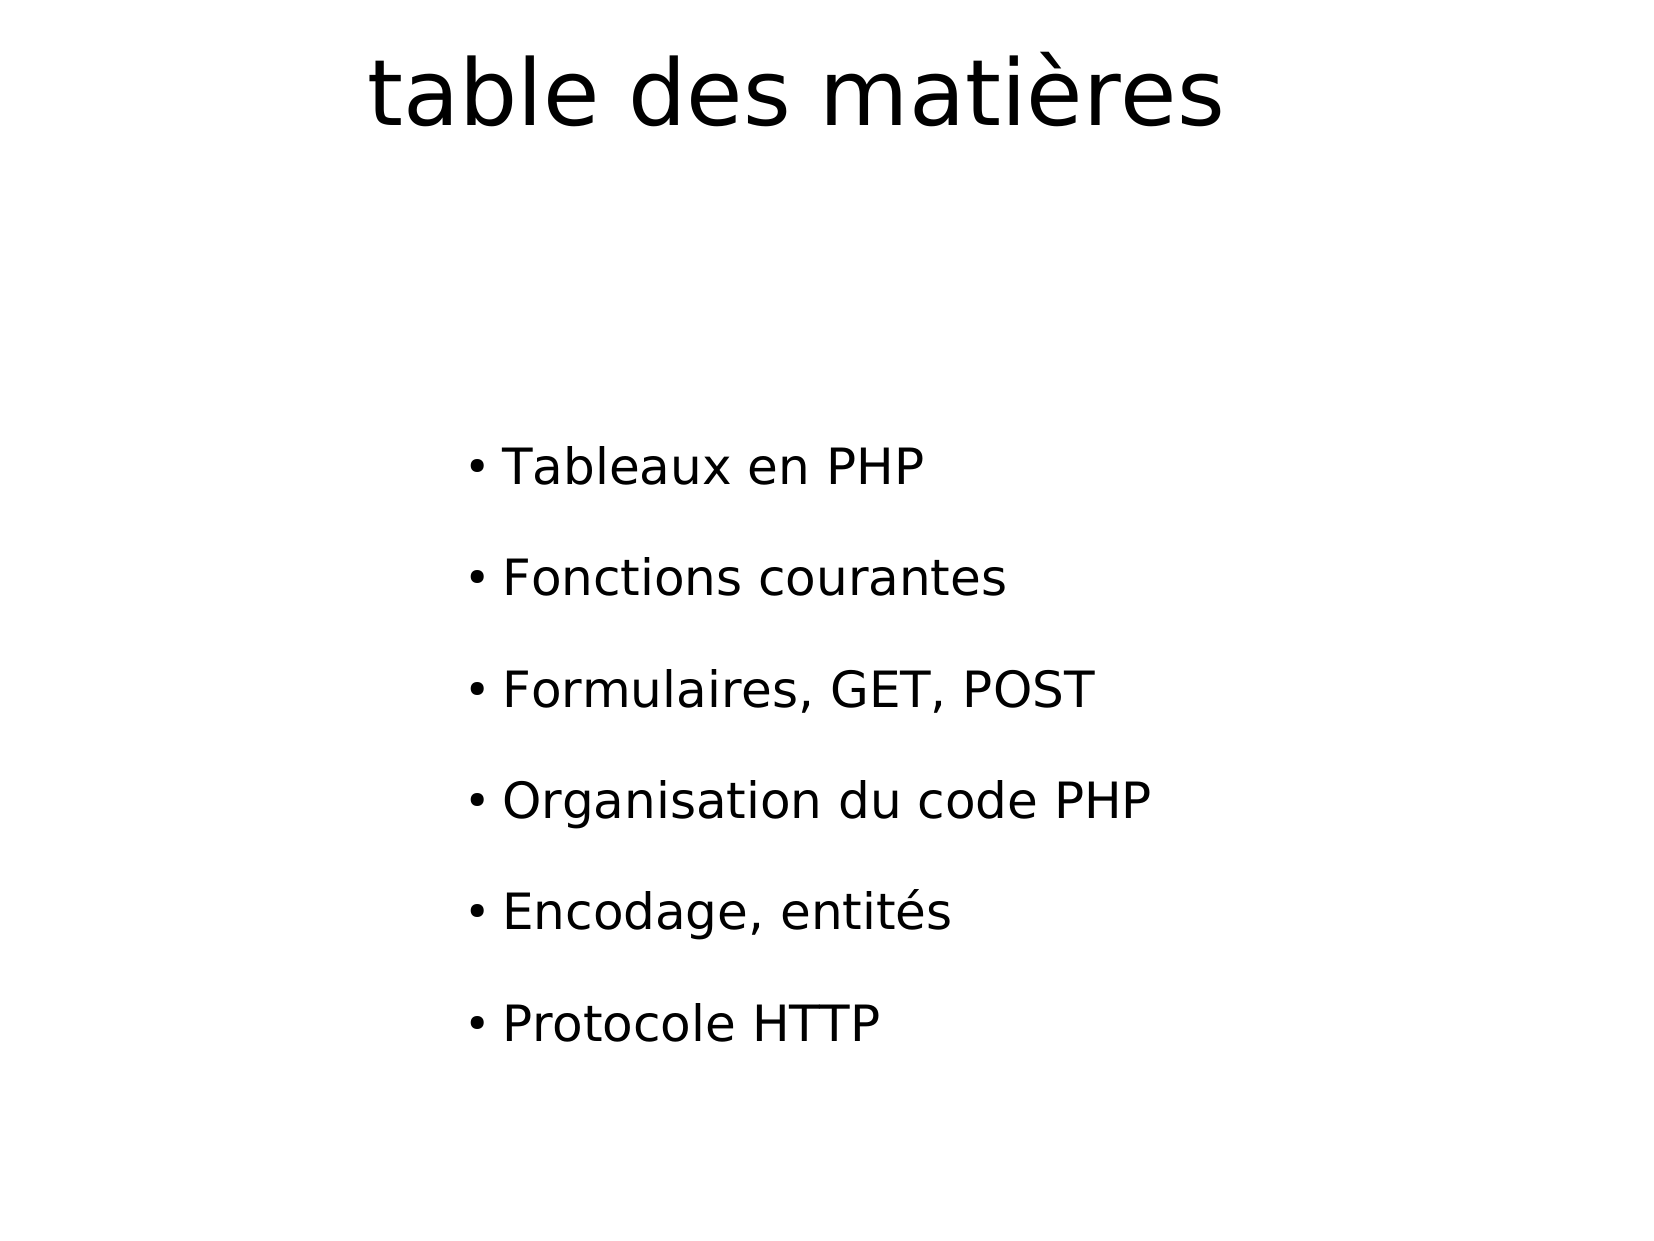

# table des matières
 Tableaux en PHP
 Fonctions courantes
 Formulaires, GET, POST
 Organisation du code PHP
 Encodage, entités
 Protocole HTTP